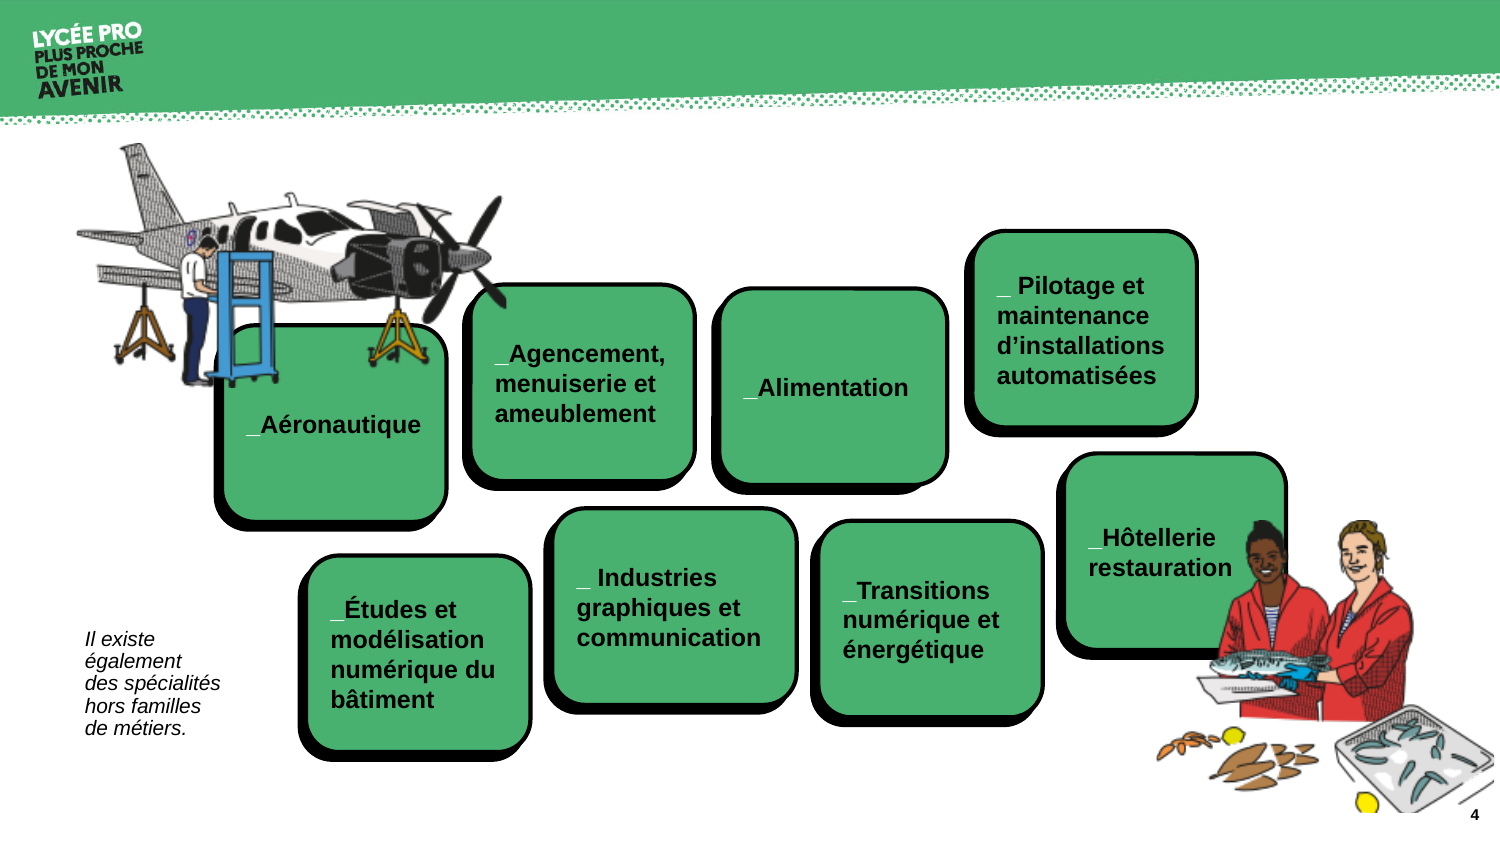

_ Pilotage et maintenance d’installations automatisées
_Agencement, menuiserie et ameublement
_Alimentation
_Aéronautique
_Hôtellerie restauration
_ Industries graphiques et communication
_Transitions numérique et énergétique
_Études et modélisation numérique du bâtiment
# Il existe également des spécialités hors familles de métiers.